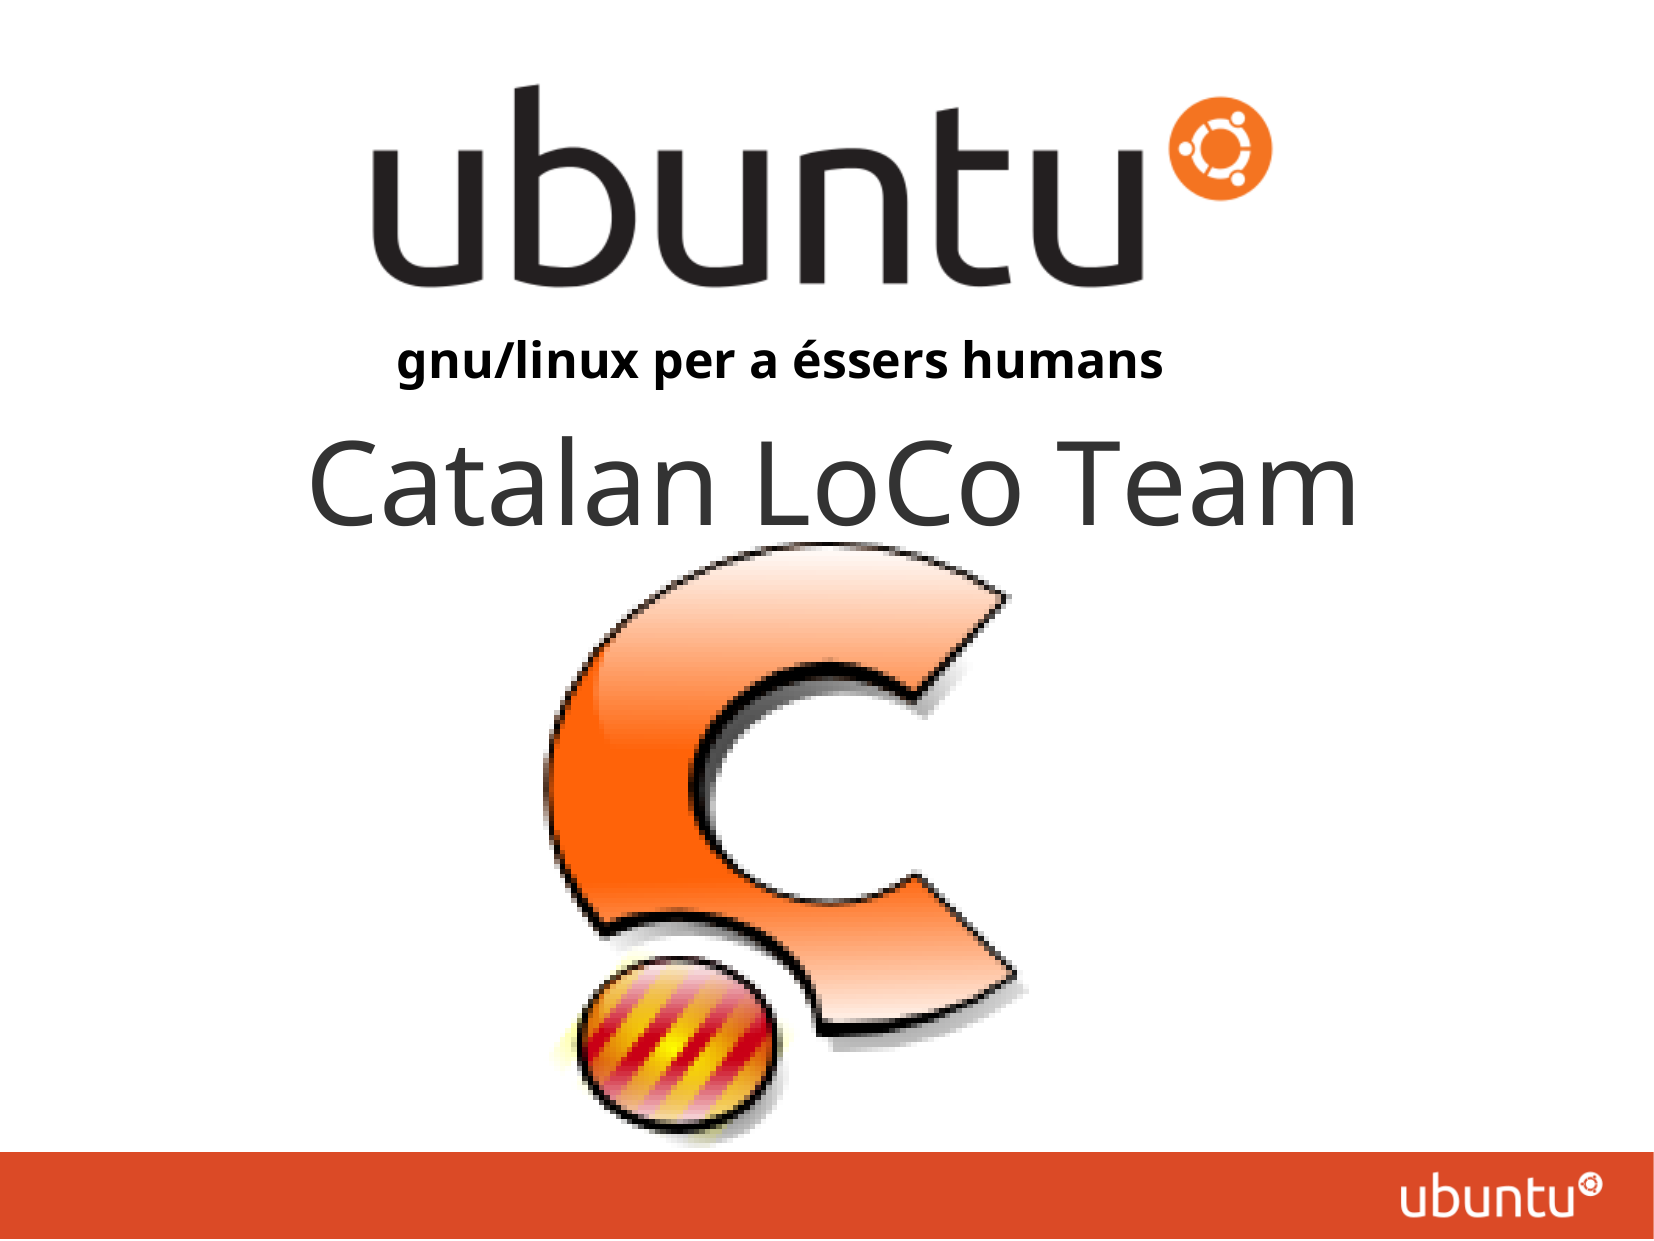

gnu/linux per a éssers humans
Catalan LoCo Team